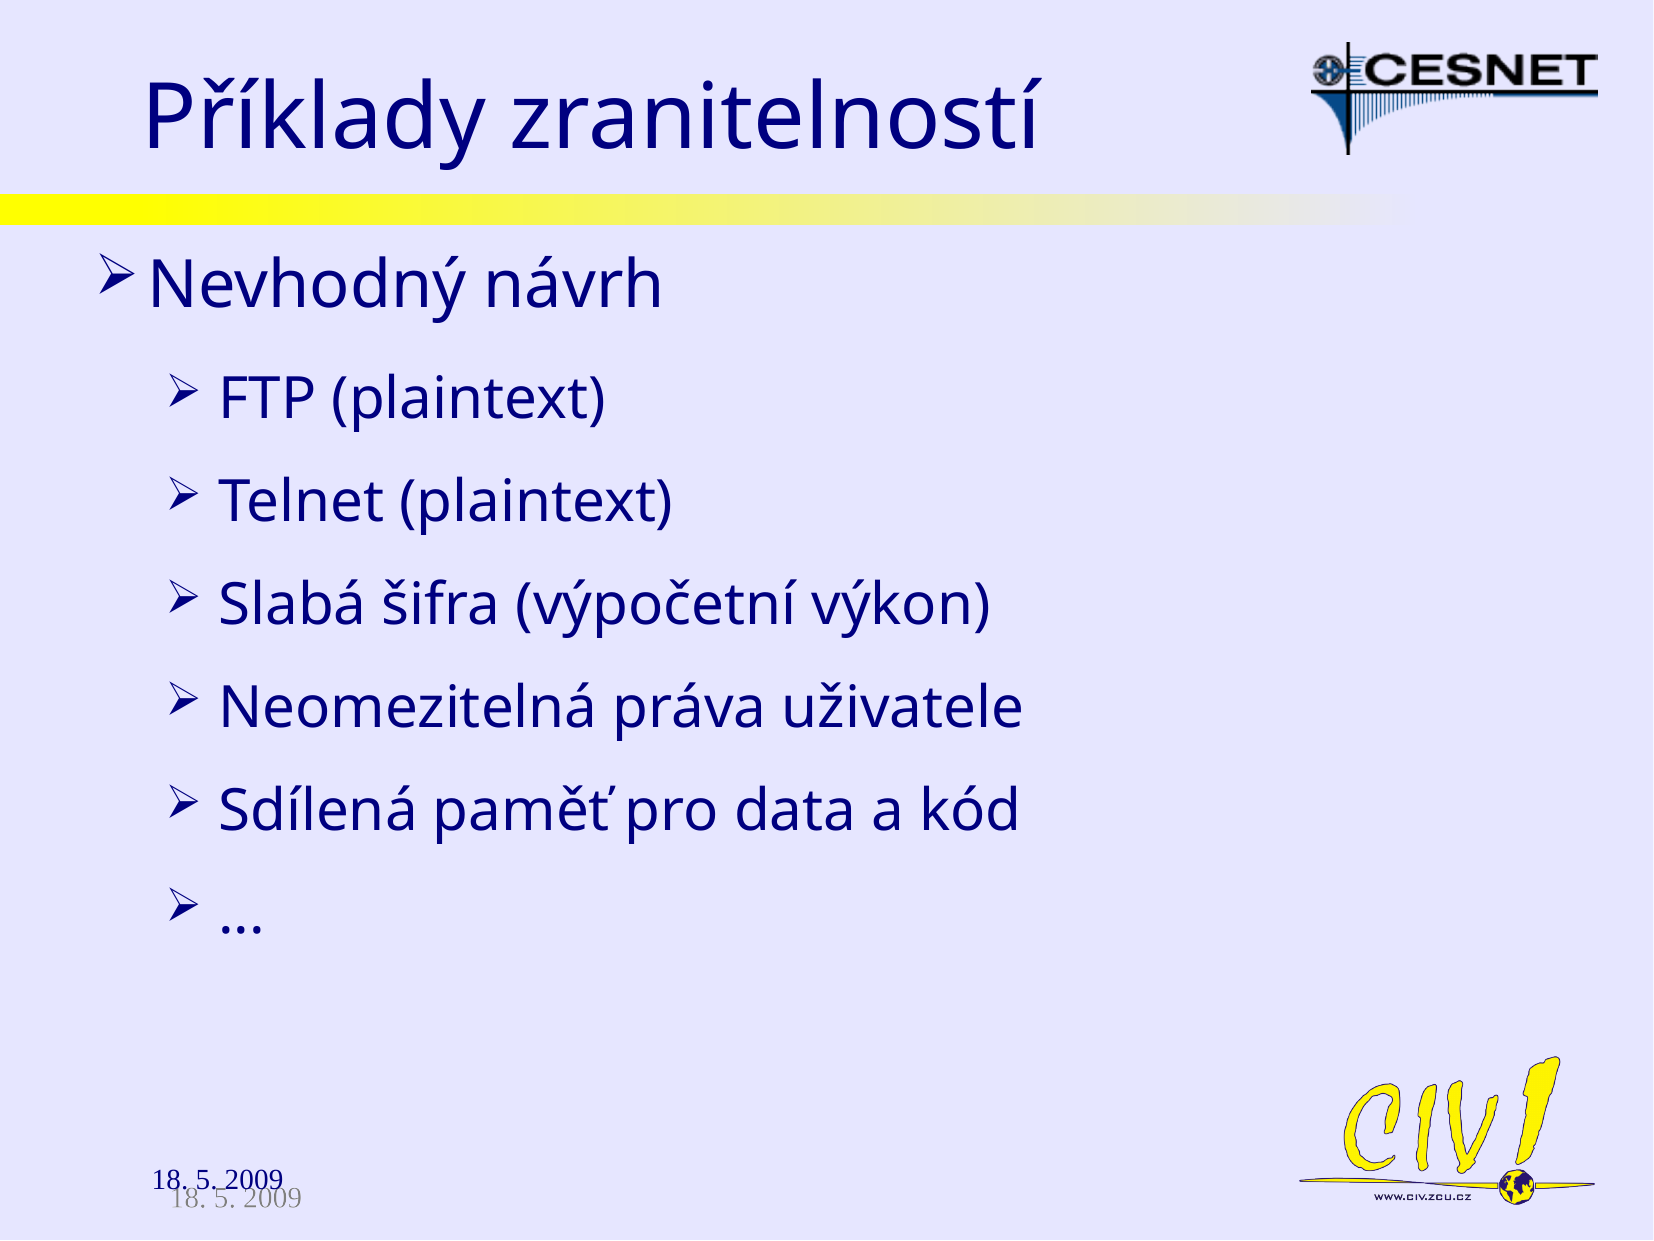

# Příklady zranitelností
Nevhodný návrh
FTP (plaintext)
Telnet (plaintext)
Slabá šifra (výpočetní výkon)
Neomezitelná práva uživatele
Sdílená paměť pro data a kód
...
18. 5. 2009